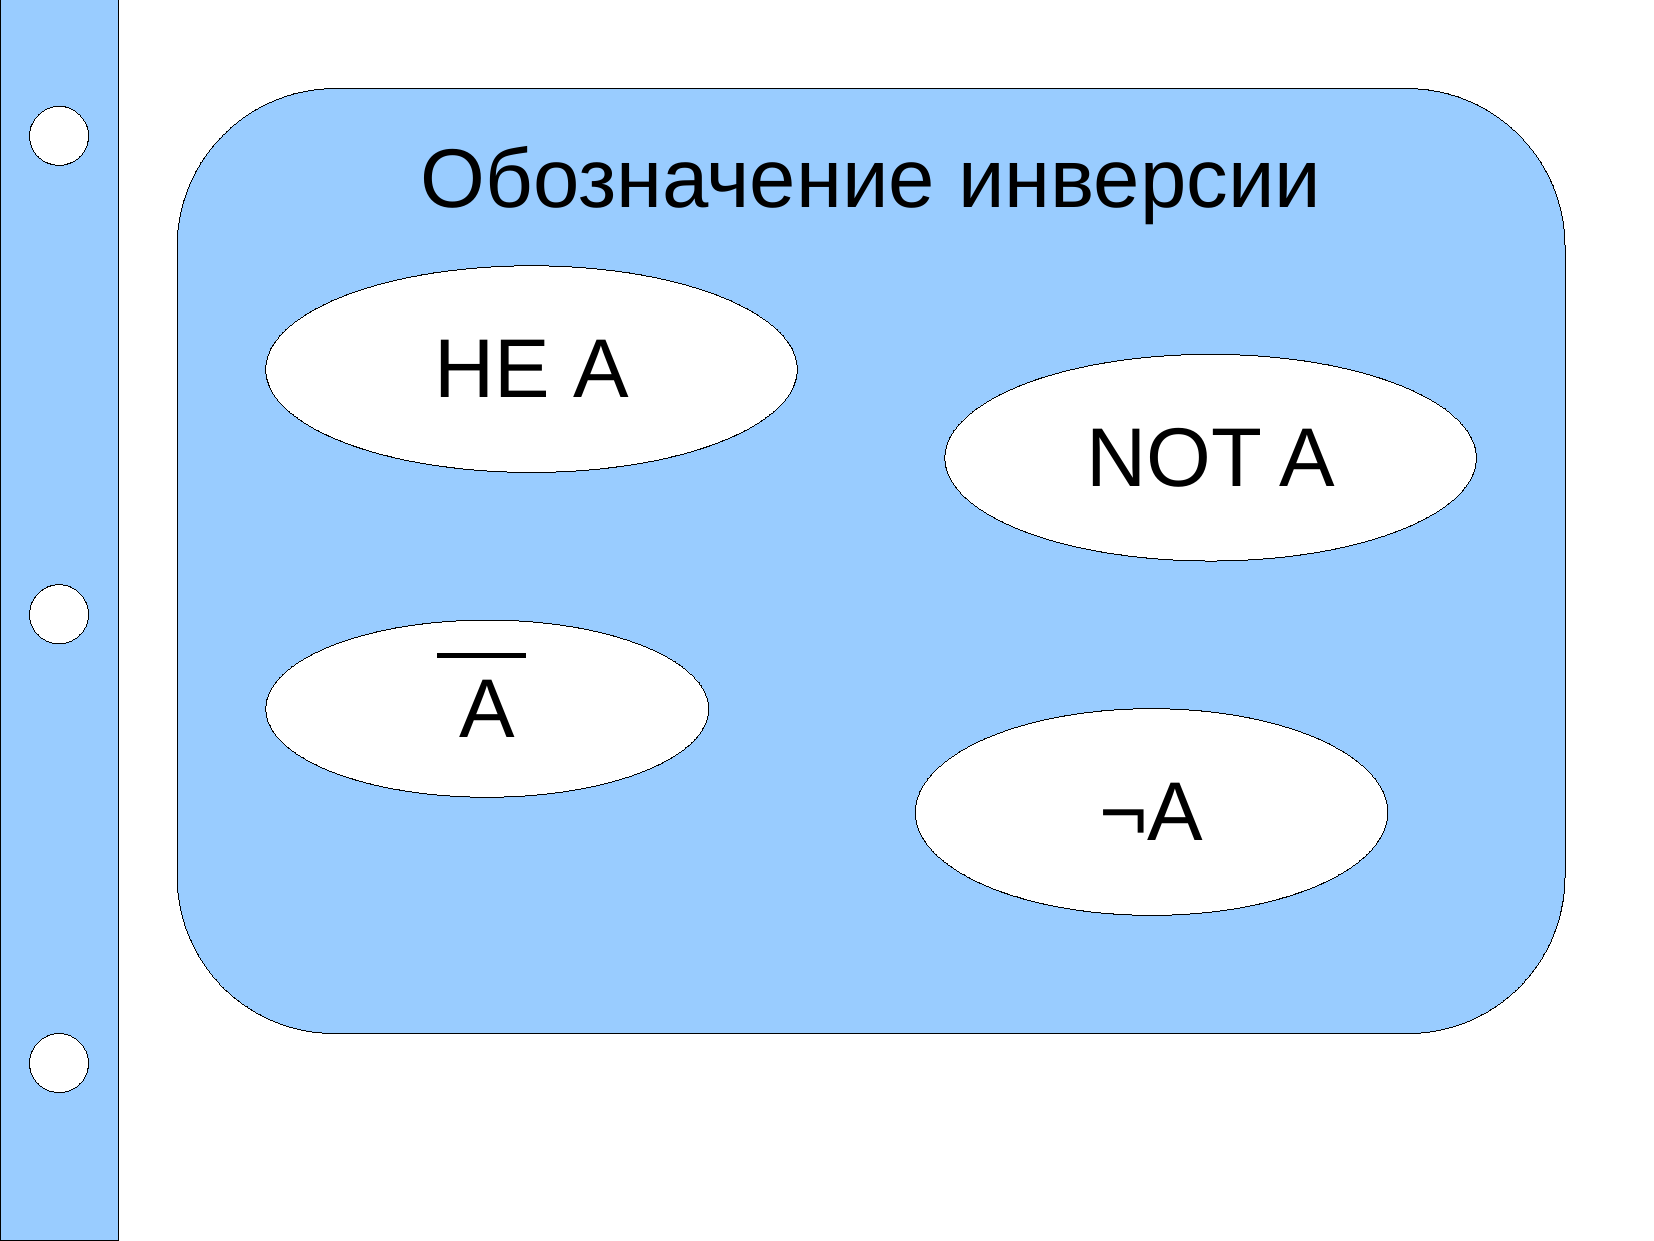

Обозначение инверсии
НЕ А
NOT A
А
¬A